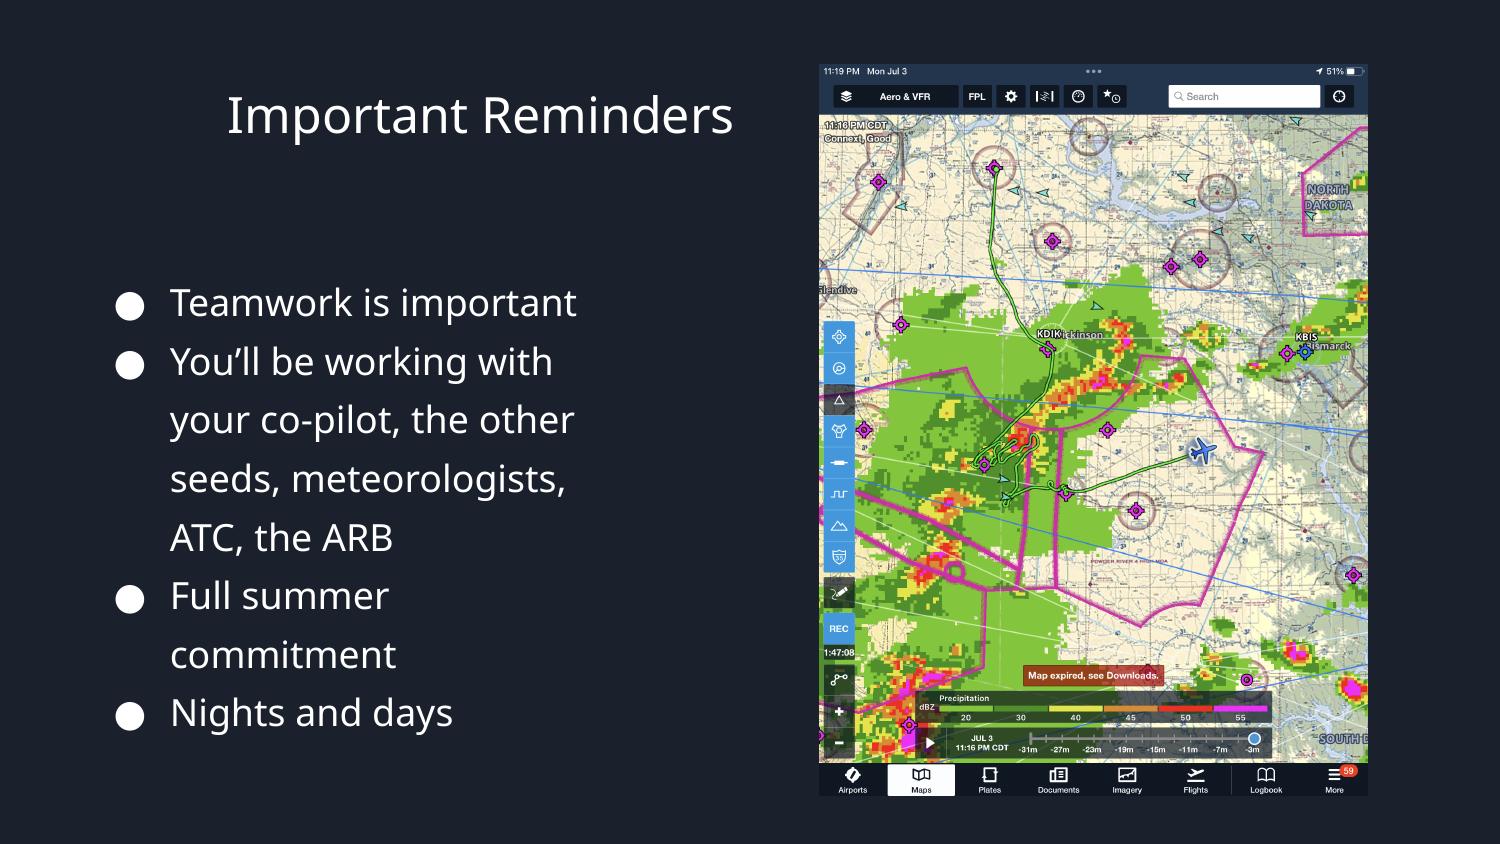

# Important Reminders
Teamwork is important
You’ll be working with your co-pilot, the other seeds, meteorologists, ATC, the ARB
Full summer commitment
Nights and days